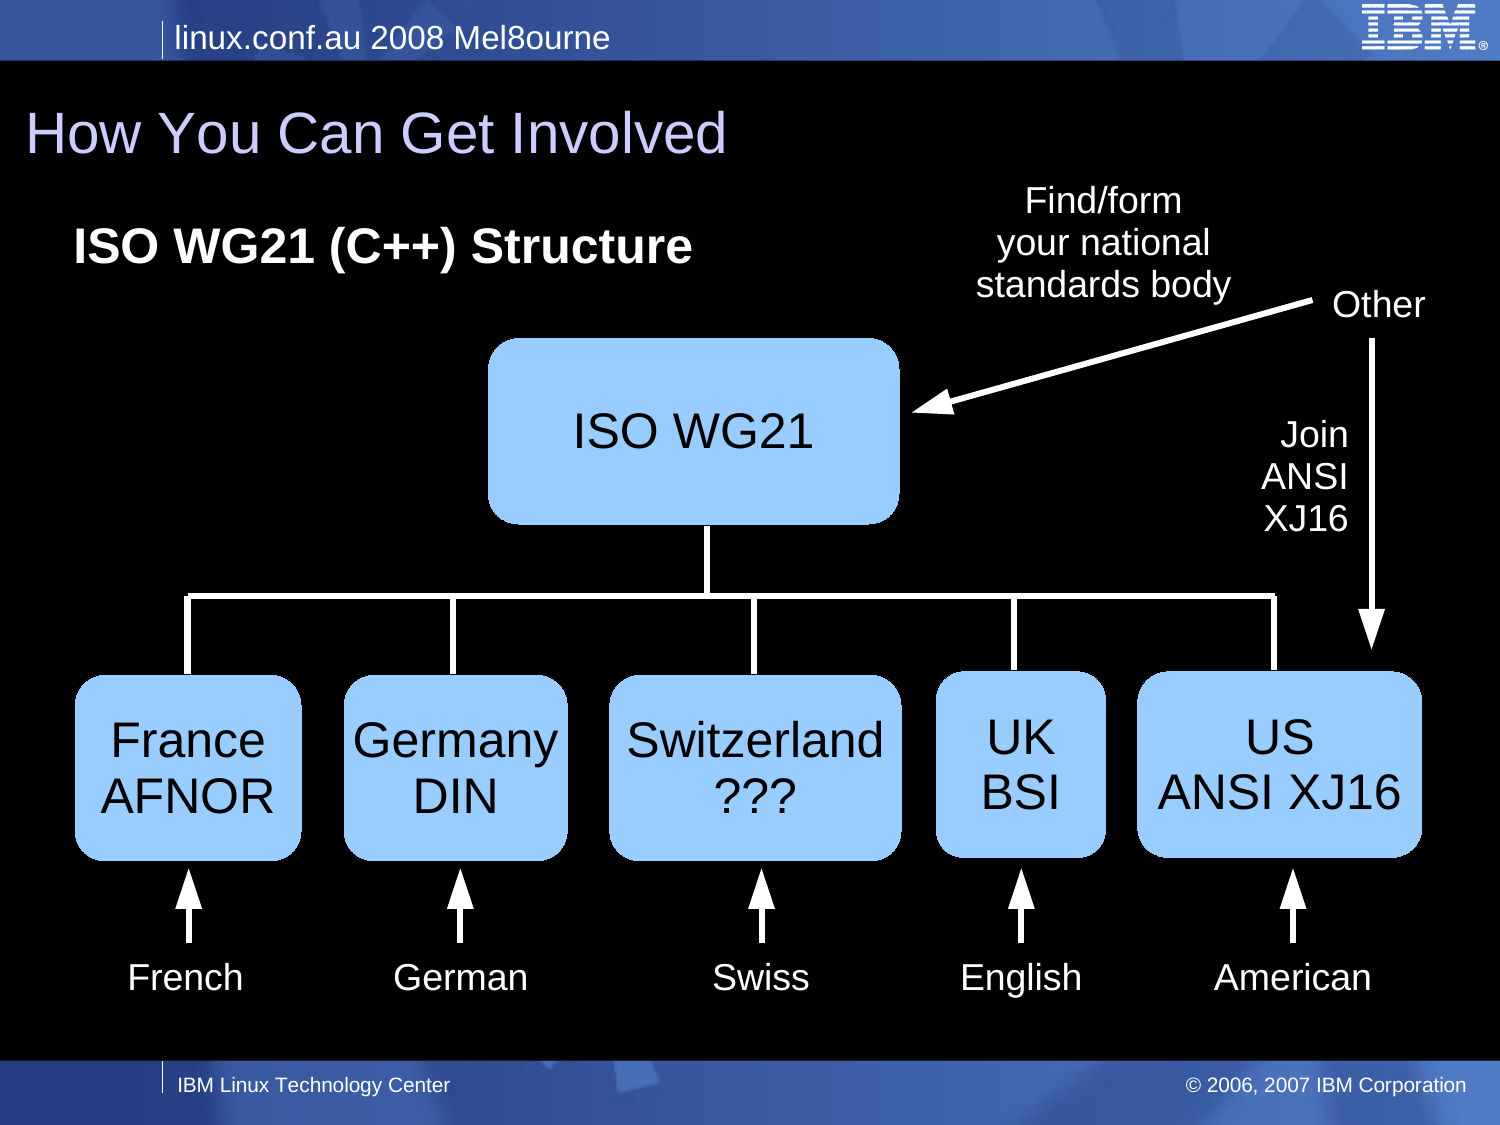

# How You Can Get Involved
Find/form
your national
standards body
ISO WG21 (C++) Structure
Other
ISO WG21
Join
ANSI
XJ16
UK
BSI
US
ANSI XJ16
France
AFNOR
Germany
DIN
Switzerland
???
French
German
Swiss
English
American